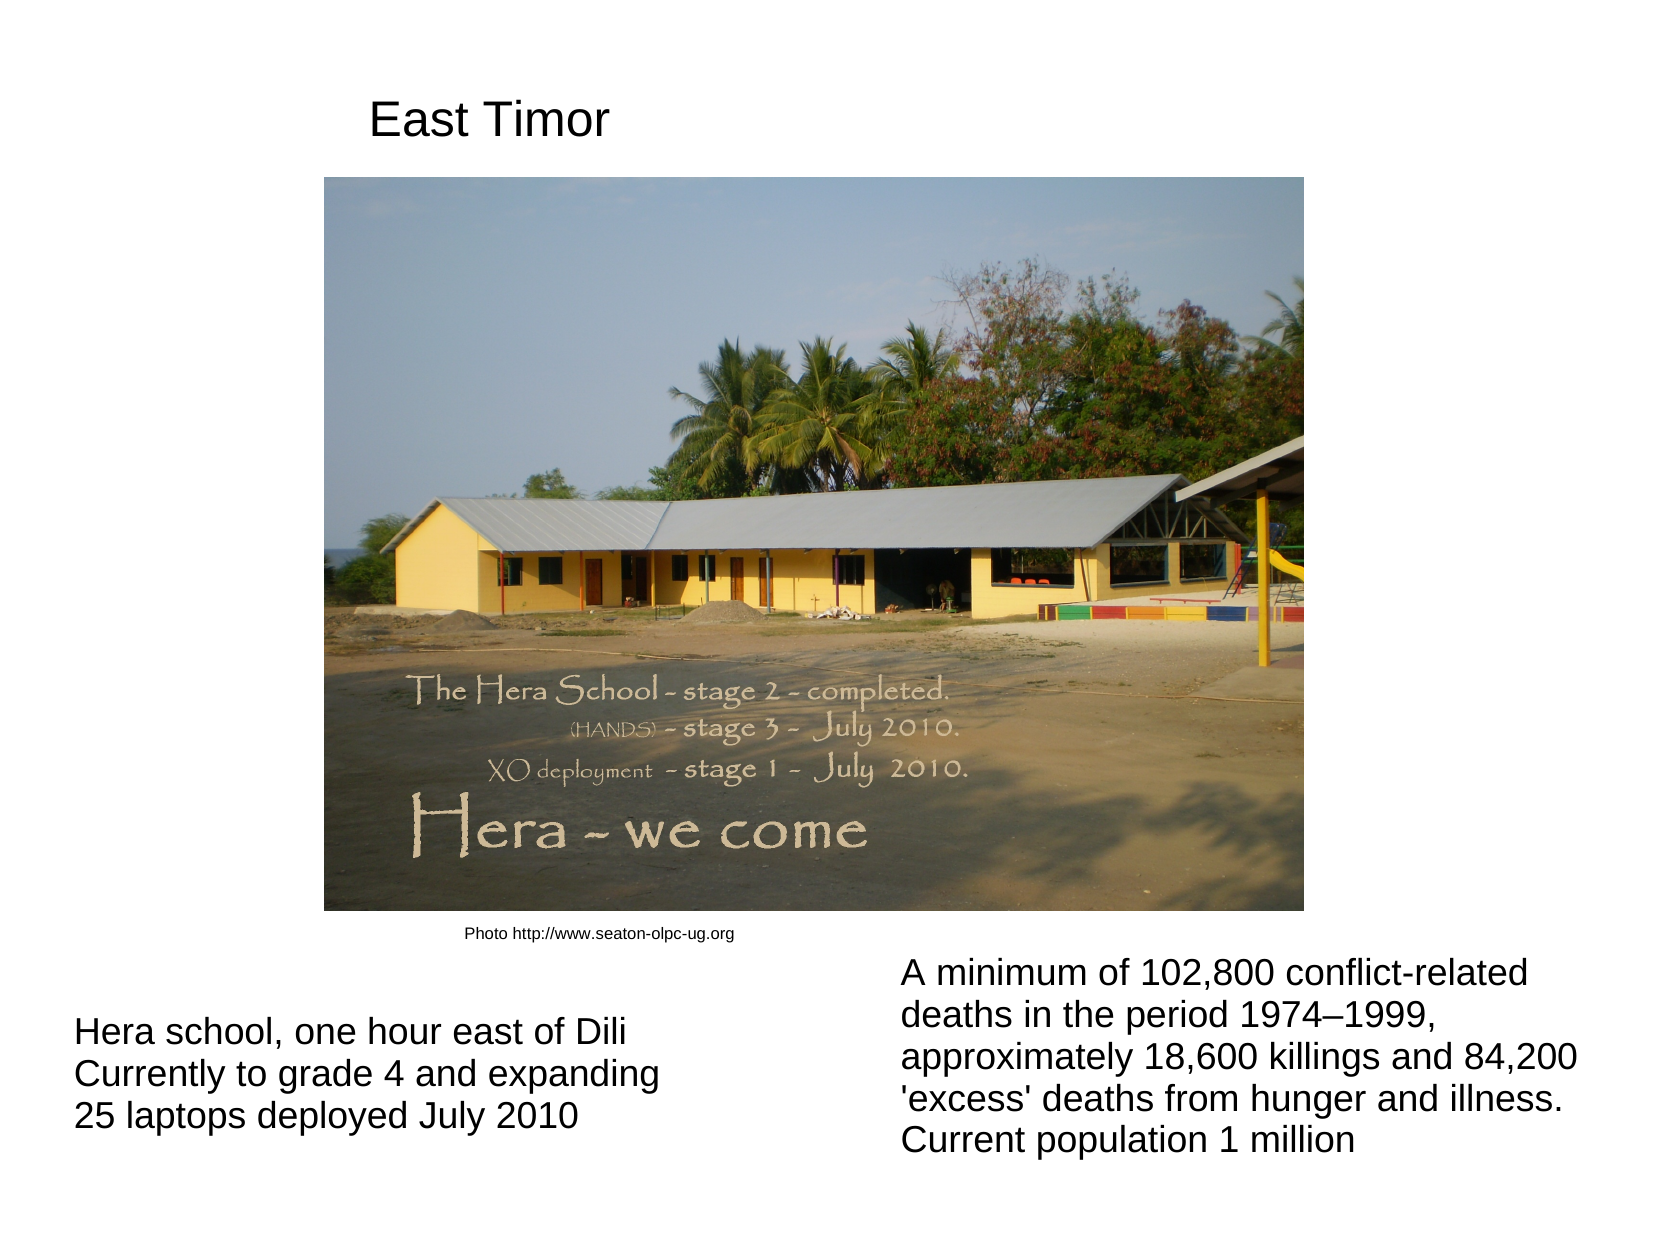

East Timor
Photo http://www.seaton-olpc-ug.org
A minimum of 102,800 conflict-related deaths in the period 1974–1999, approximately 18,600 killings and 84,200 'excess' deaths from hunger and illness.
Current population 1 million
Hera school, one hour east of Dili
Currently to grade 4 and expanding
25 laptops deployed July 2010